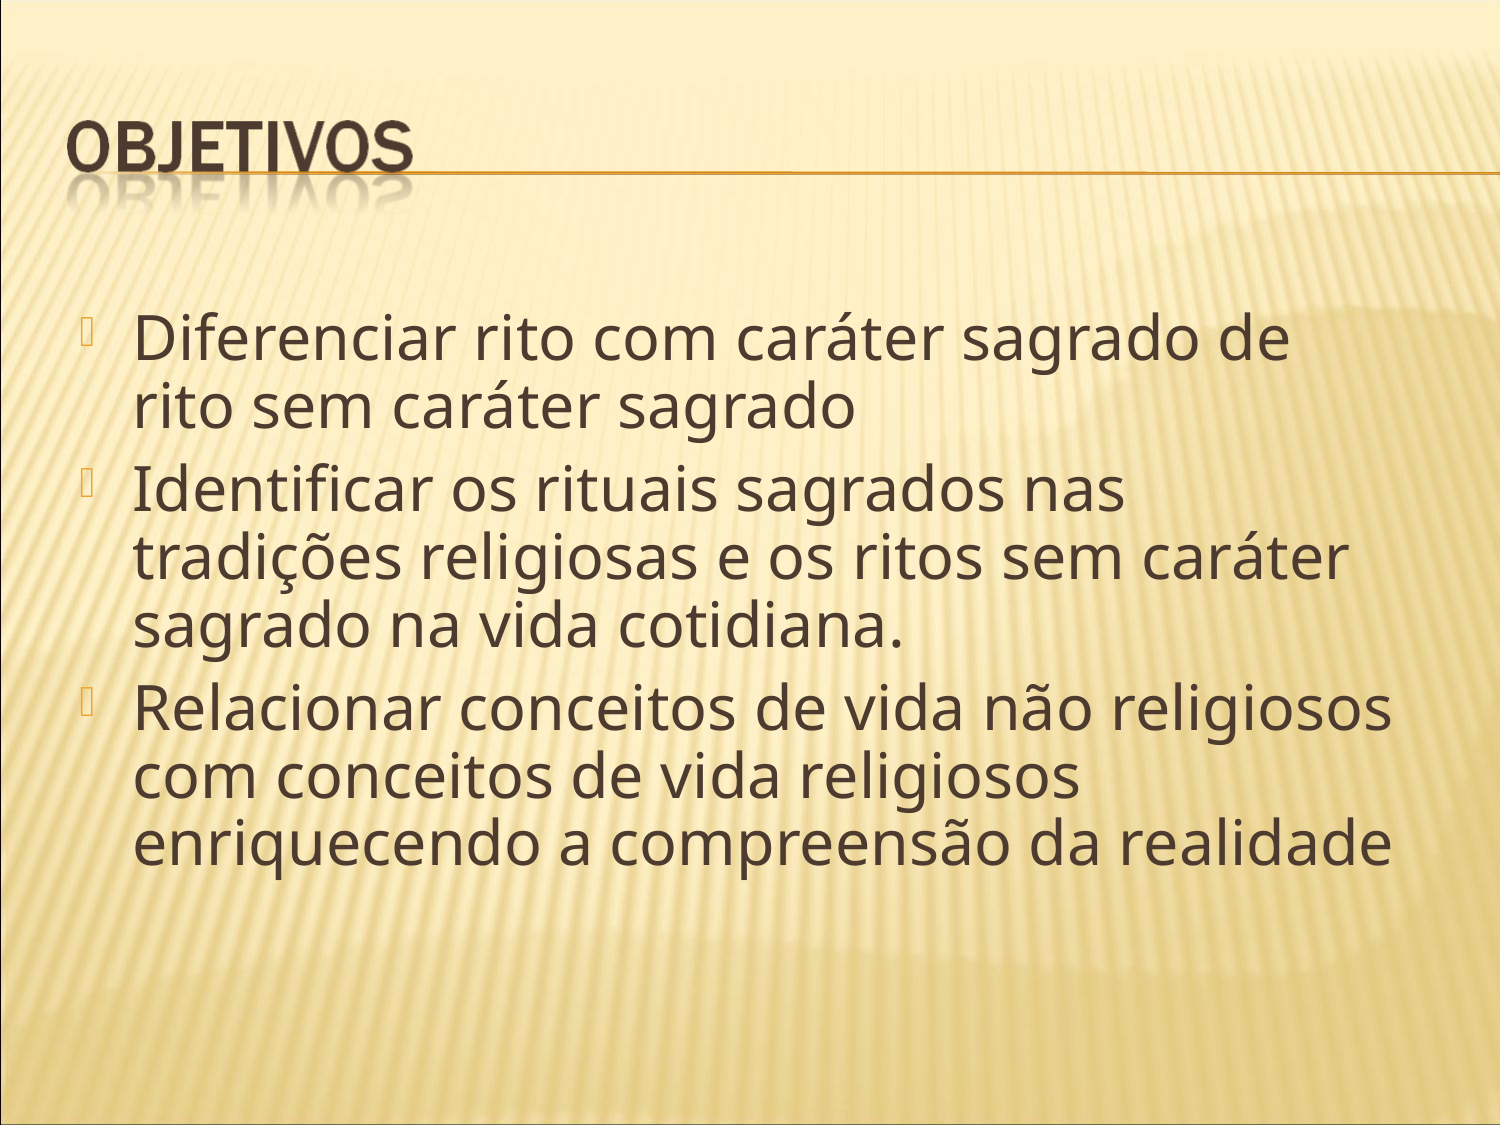

# Diferenciar rito com caráter sagrado de rito sem caráter sagrado
Identificar os rituais sagrados nas tradições religiosas e os ritos sem caráter sagrado na vida cotidiana.
Relacionar conceitos de vida não religiosos com conceitos de vida religiosos enriquecendo a compreensão da realidade